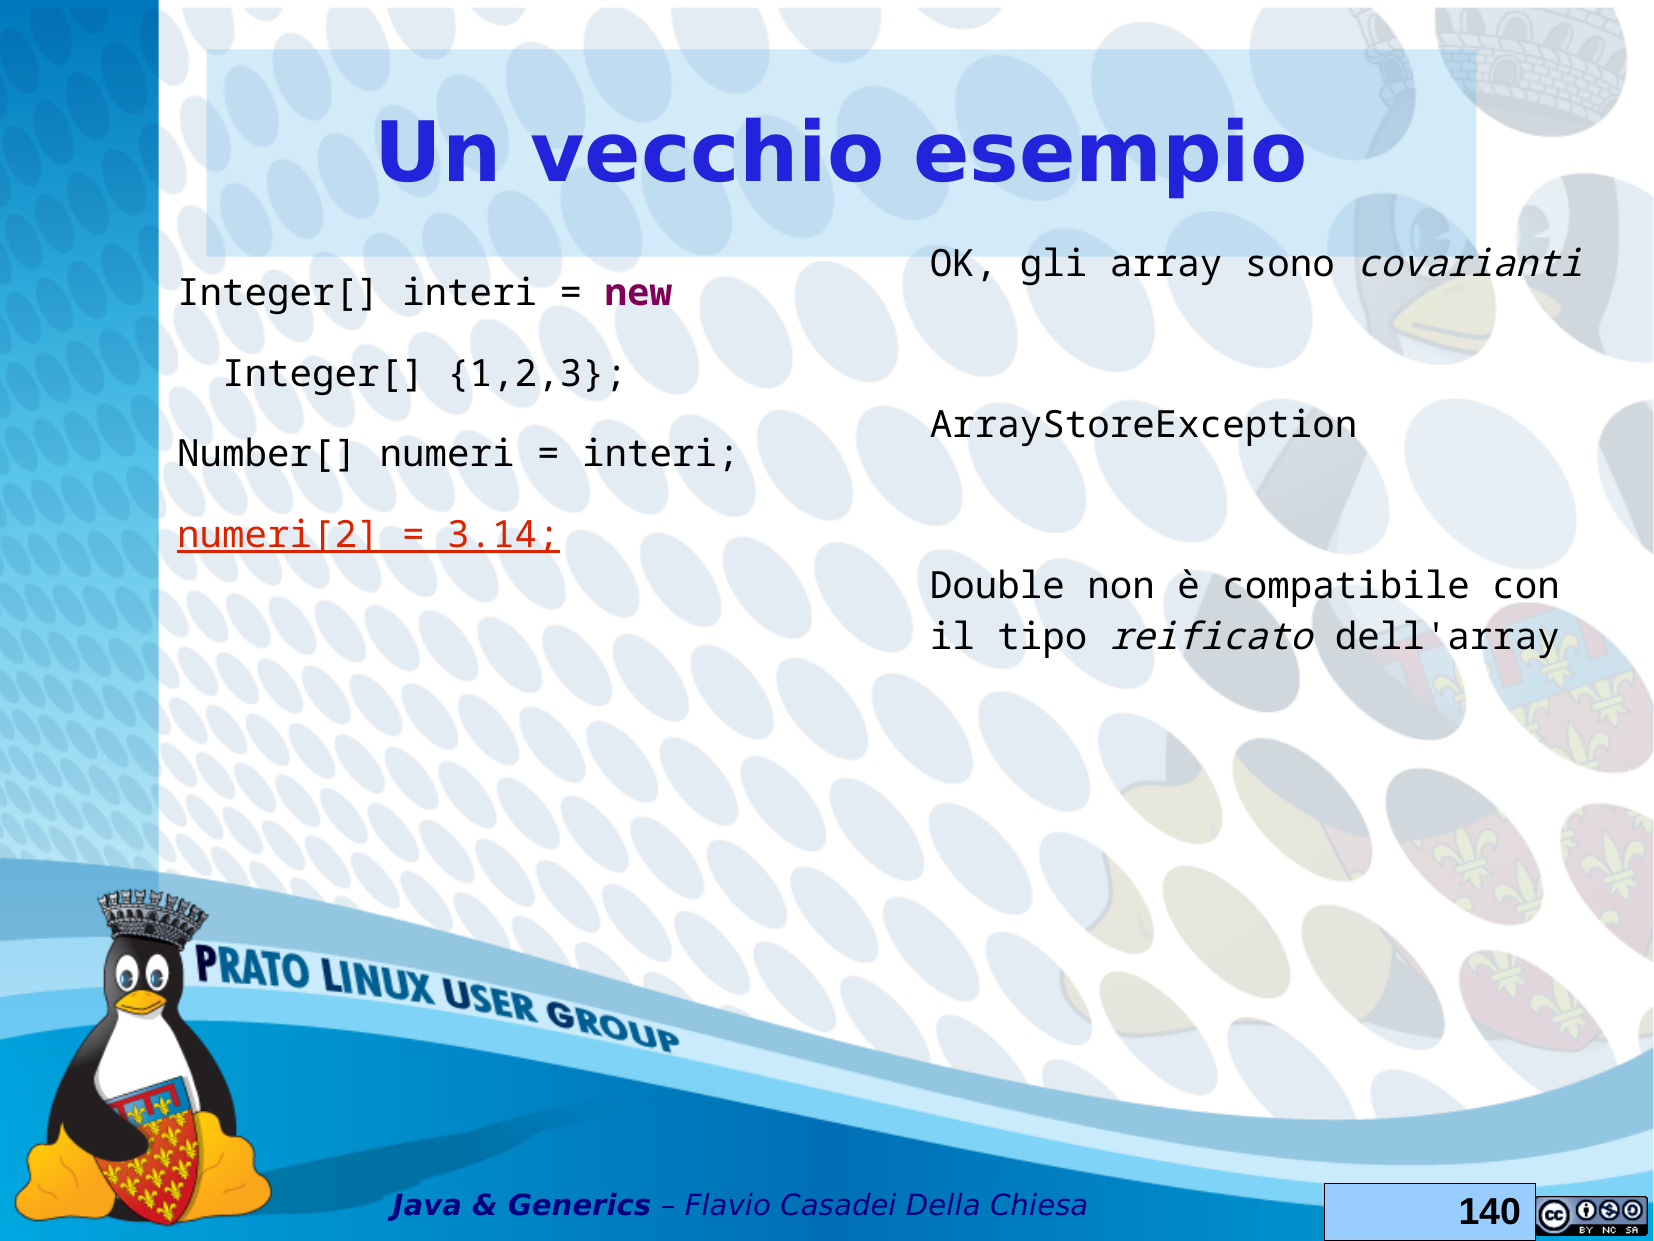

# Un vecchio esempio
OK, gli array sono covarianti
ArrayStoreException
Double non è compatibile con il tipo reificato dell'array
Integer[] interi = new
 Integer[] {1,2,3};
Number[] numeri = interi;
numeri[2] = 3.14;